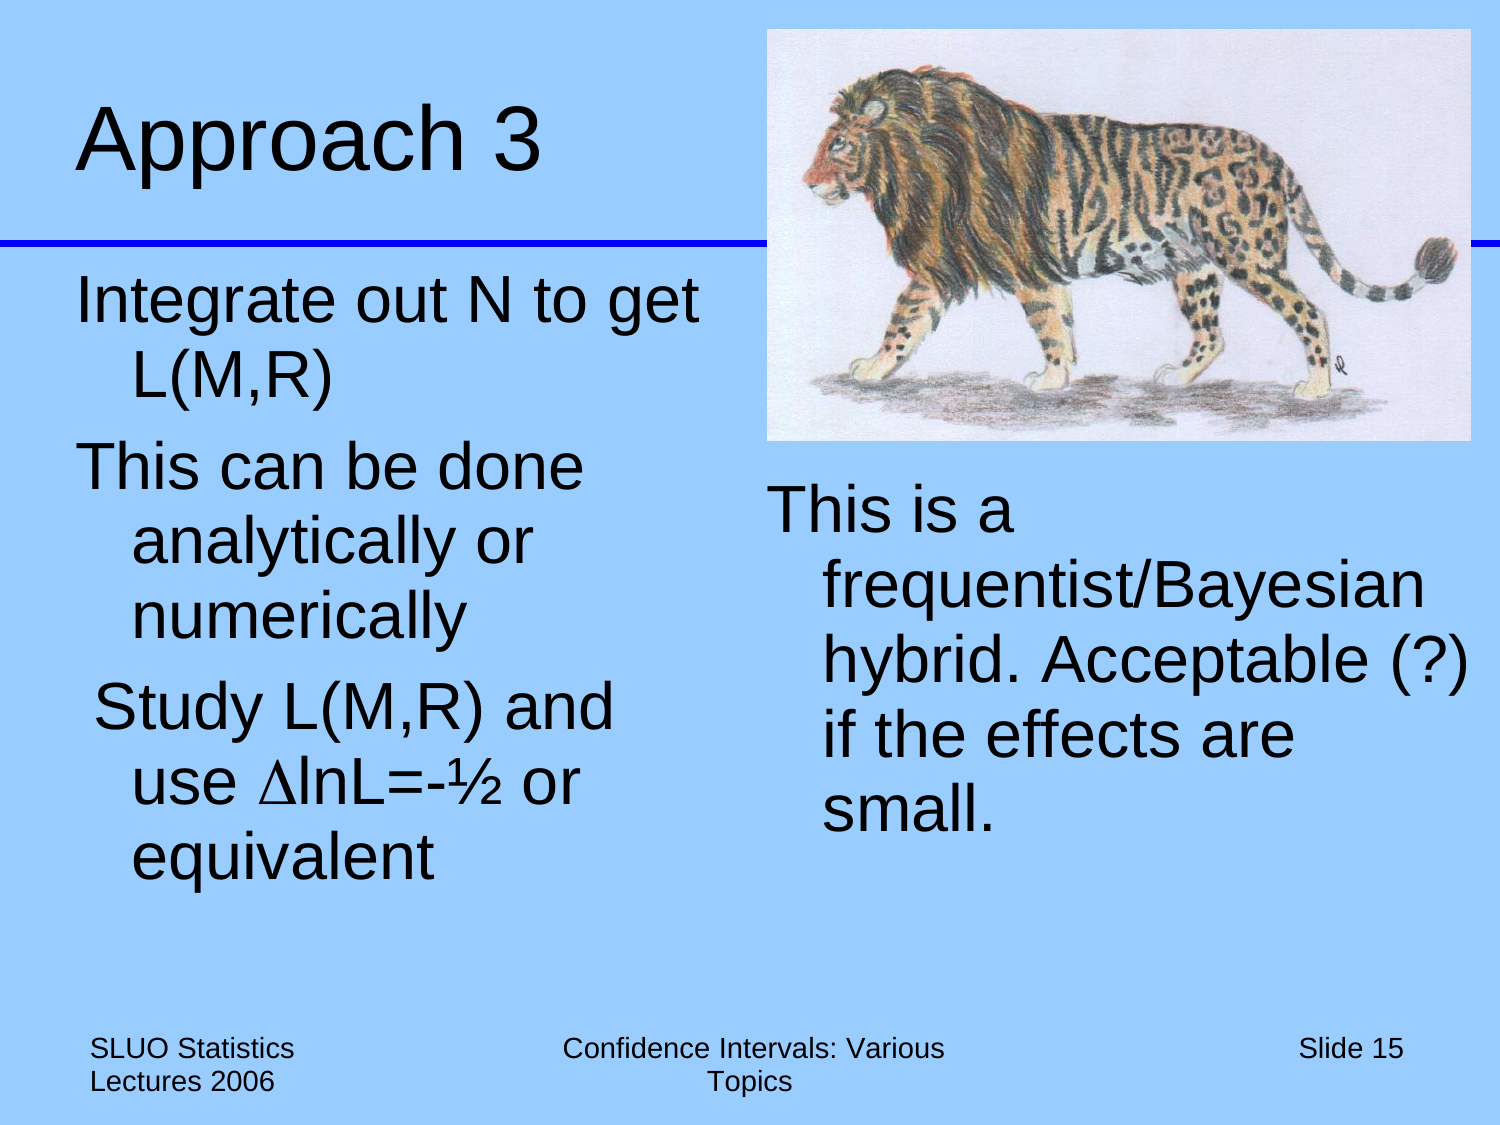

# Approach 3
Integrate out N to get L(M,R)
This can be done analytically or numerically
 Study L(M,R) and use lnL=-½ or equivalent
This is a frequentist/Bayesian hybrid. Acceptable (?) if the effects are small.
15